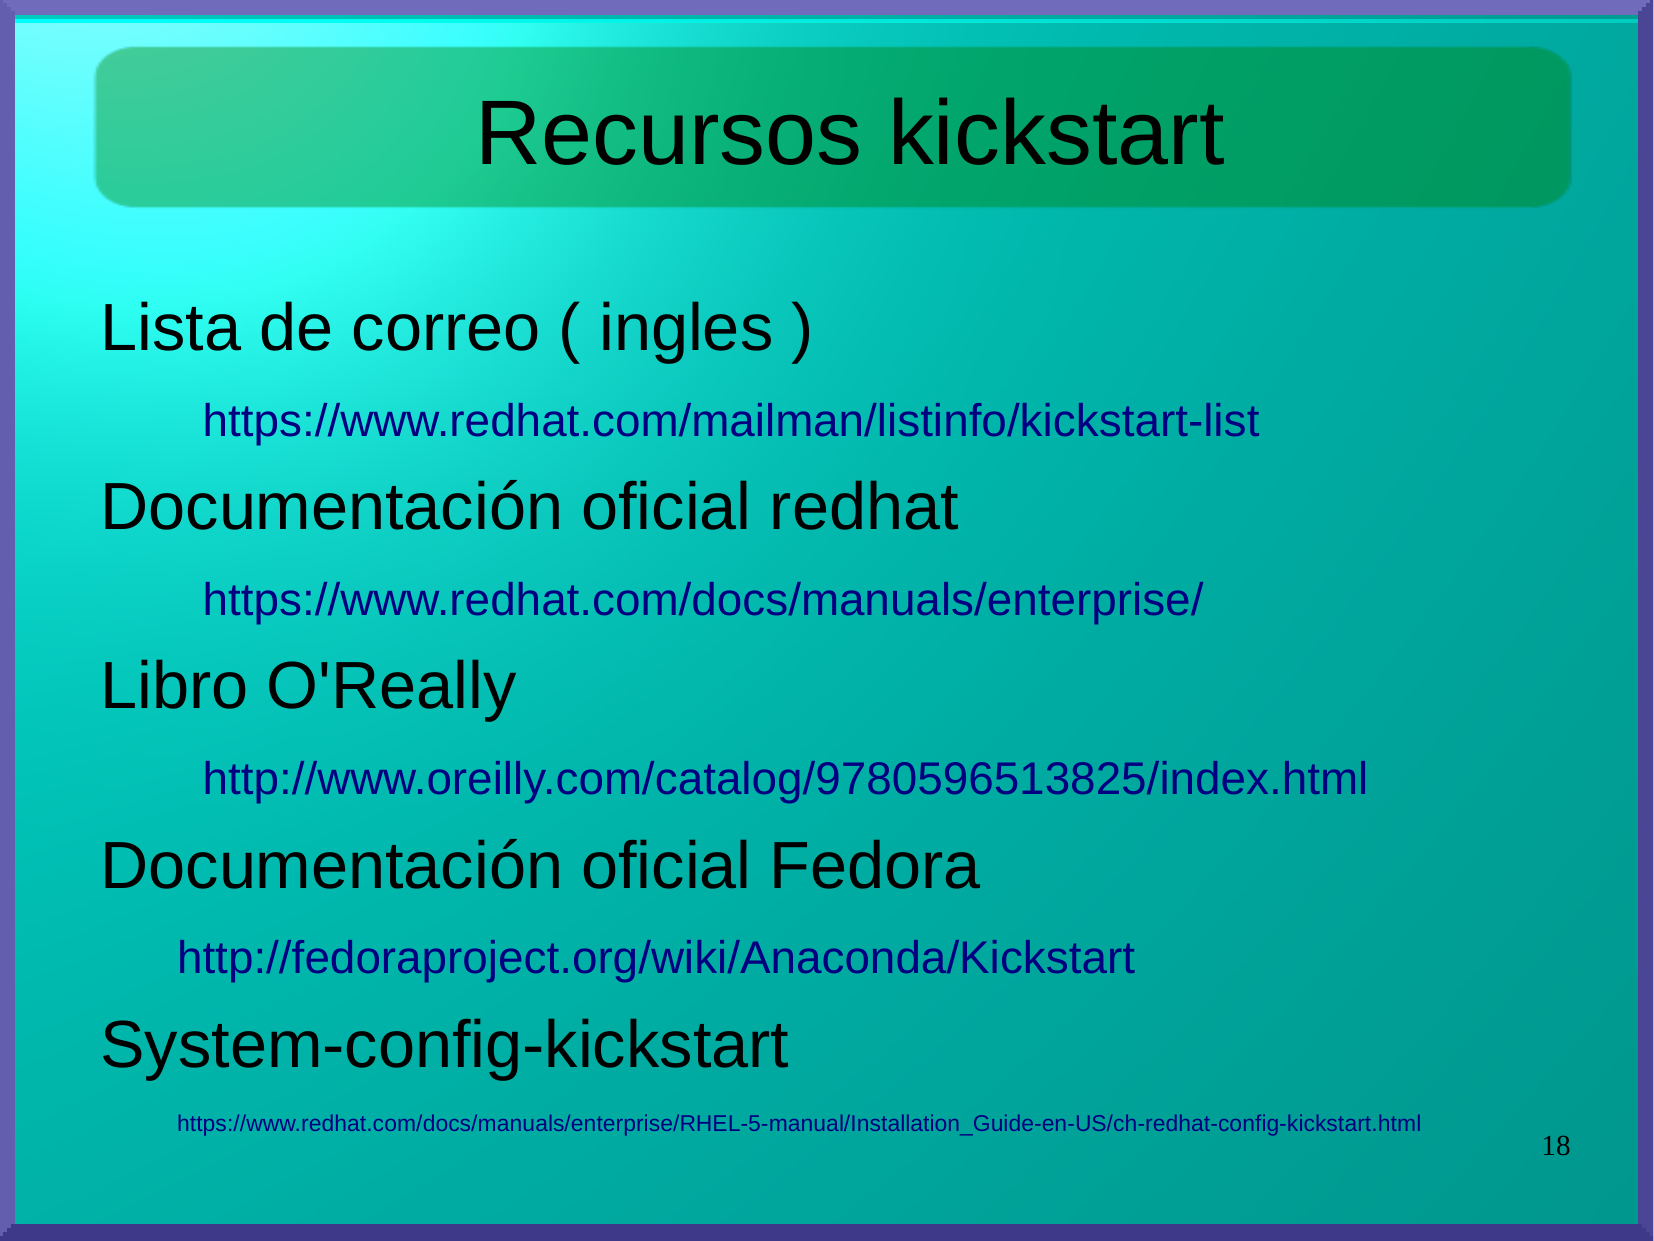

# Recursos kickstart
Lista de correo ( ingles )
 https://www.redhat.com/mailman/listinfo/kickstart-list
Documentación oficial redhat
 https://www.redhat.com/docs/manuals/enterprise/
Libro O'Really
 http://www.oreilly.com/catalog/9780596513825/index.html
Documentación oficial Fedora
http://fedoraproject.org/wiki/Anaconda/Kickstart
System-config-kickstart
https://www.redhat.com/docs/manuals/enterprise/RHEL-5-manual/Installation_Guide-en-US/ch-redhat-config-kickstart.html
18